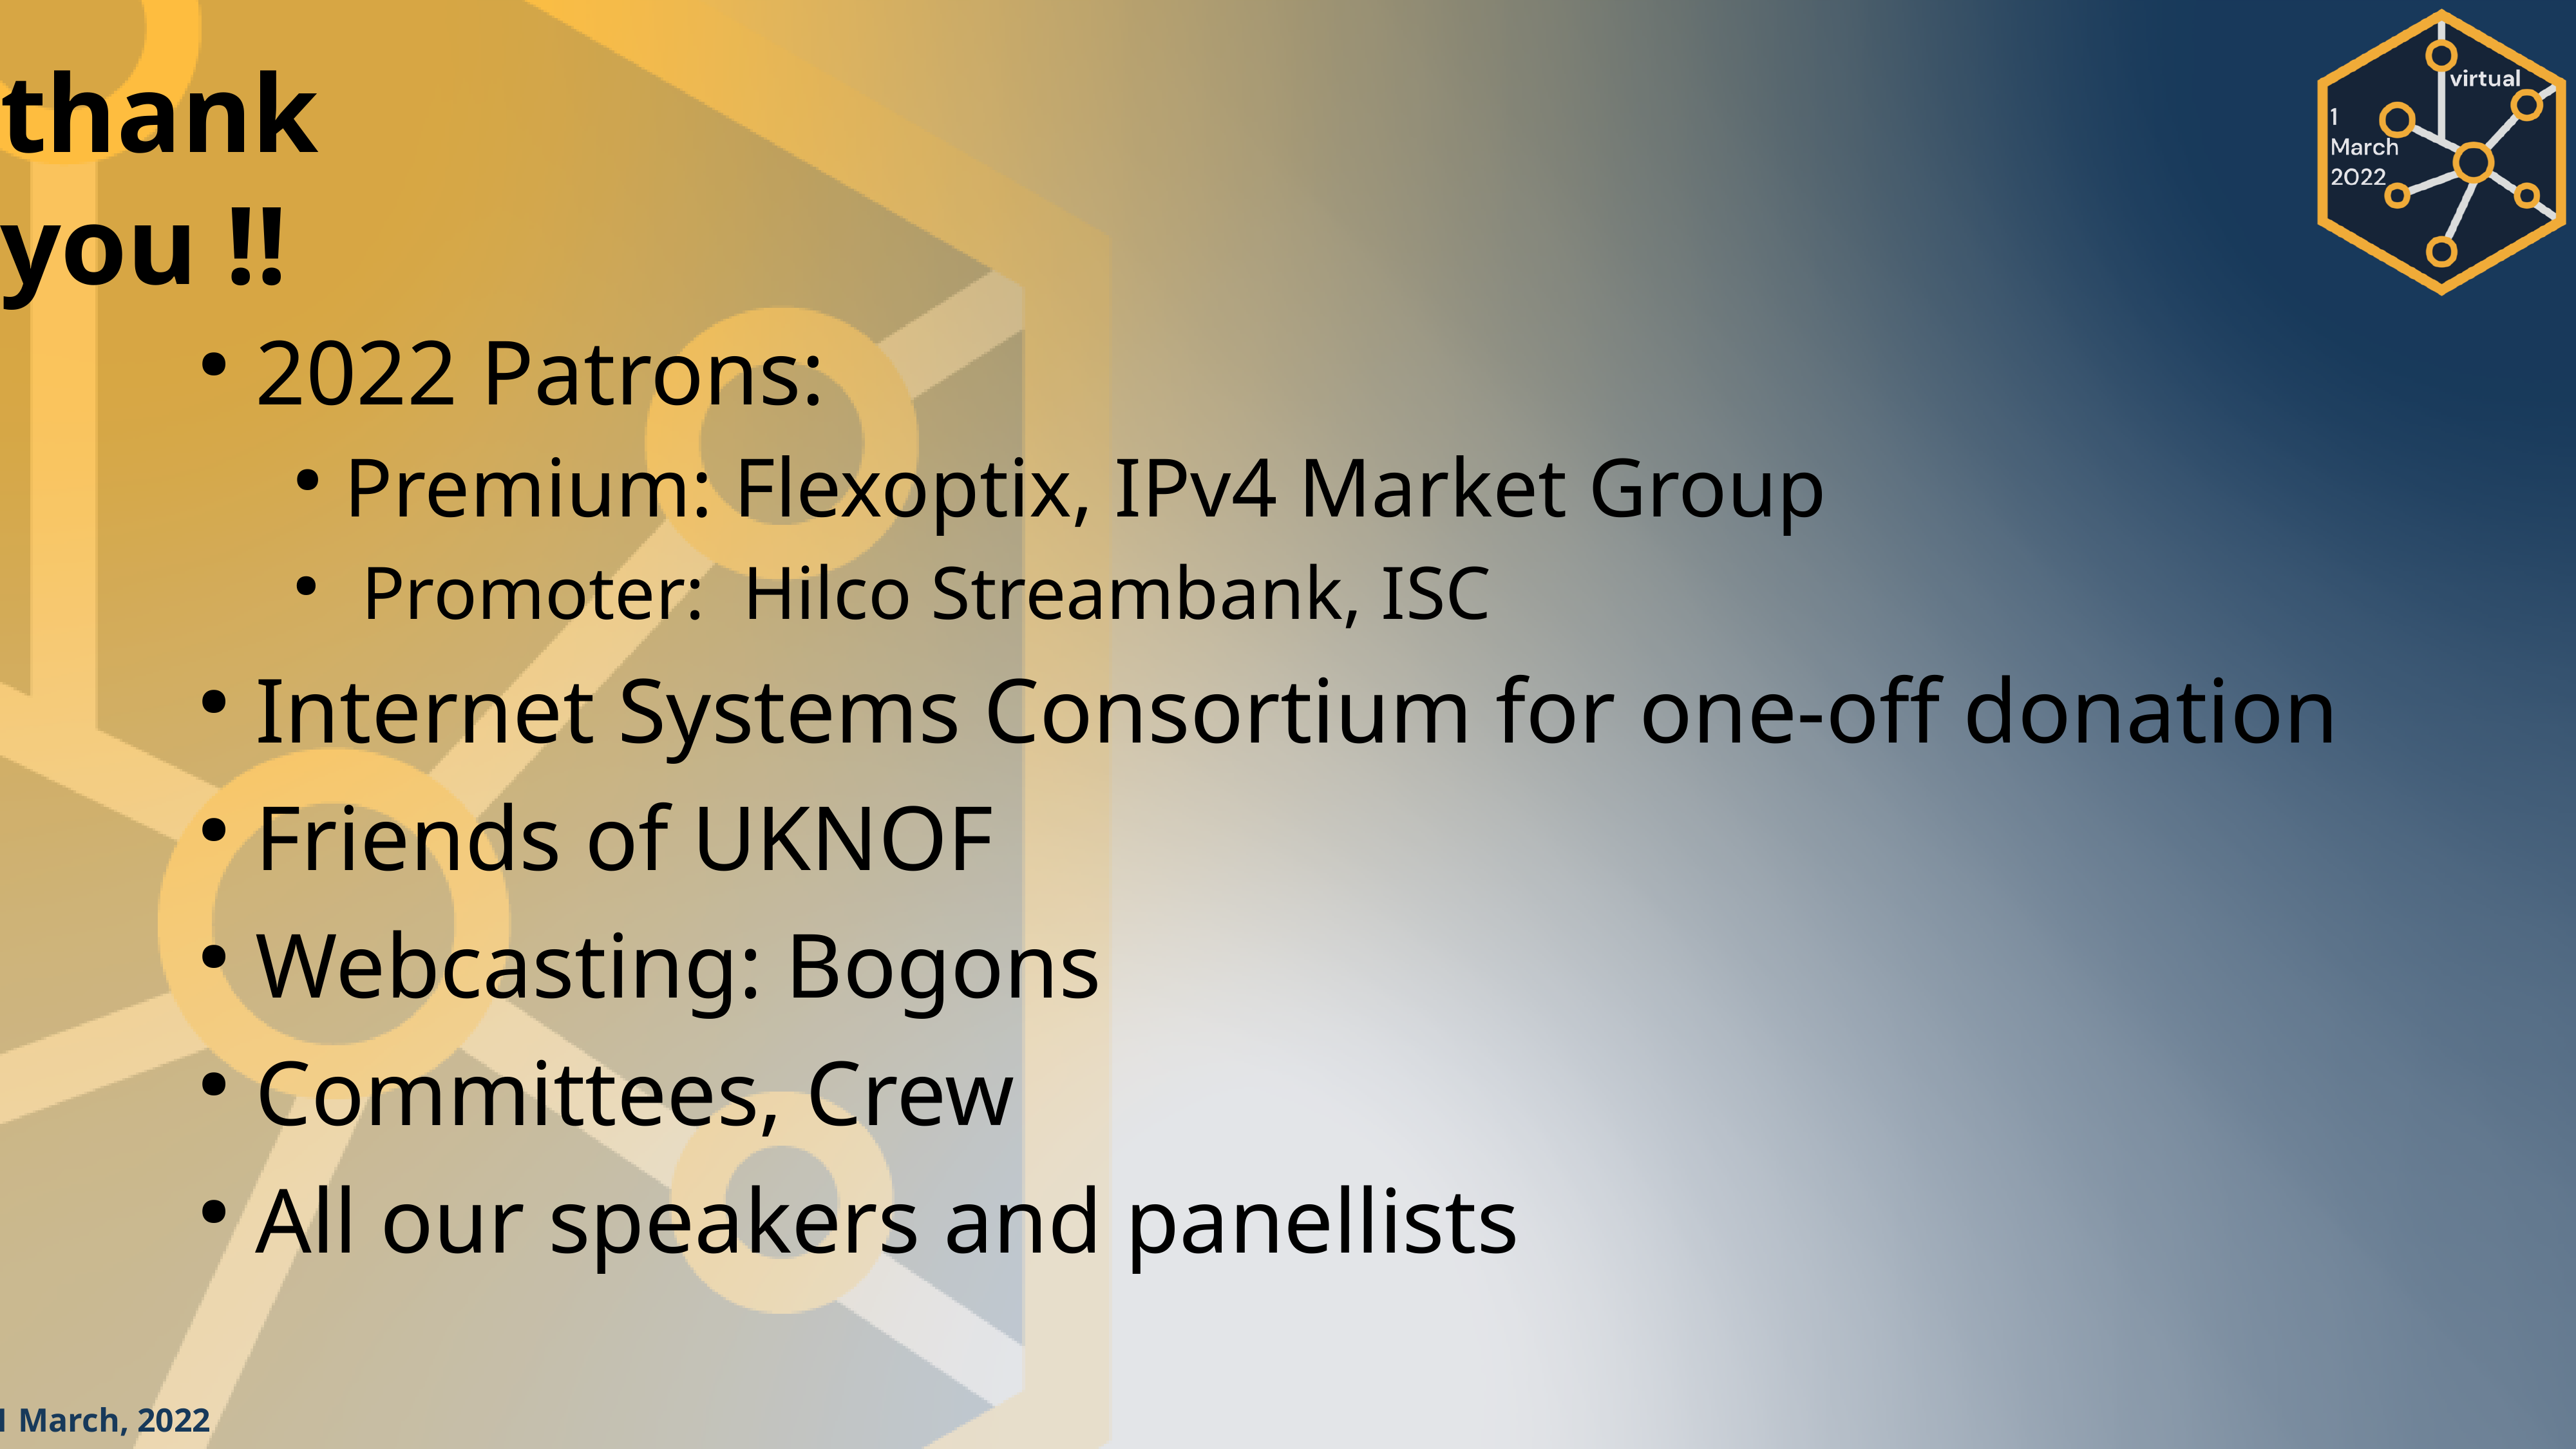

# thank you !!
 2022 Patrons:
 Premium: Flexoptix, IPv4 Market Group
 Promoter: Hilco Streambank, ISC
 Internet Systems Consortium for one-off donation
 Friends of UKNOF
 Webcasting: Bogons
 Committees, Crew
 All our speakers and panellists